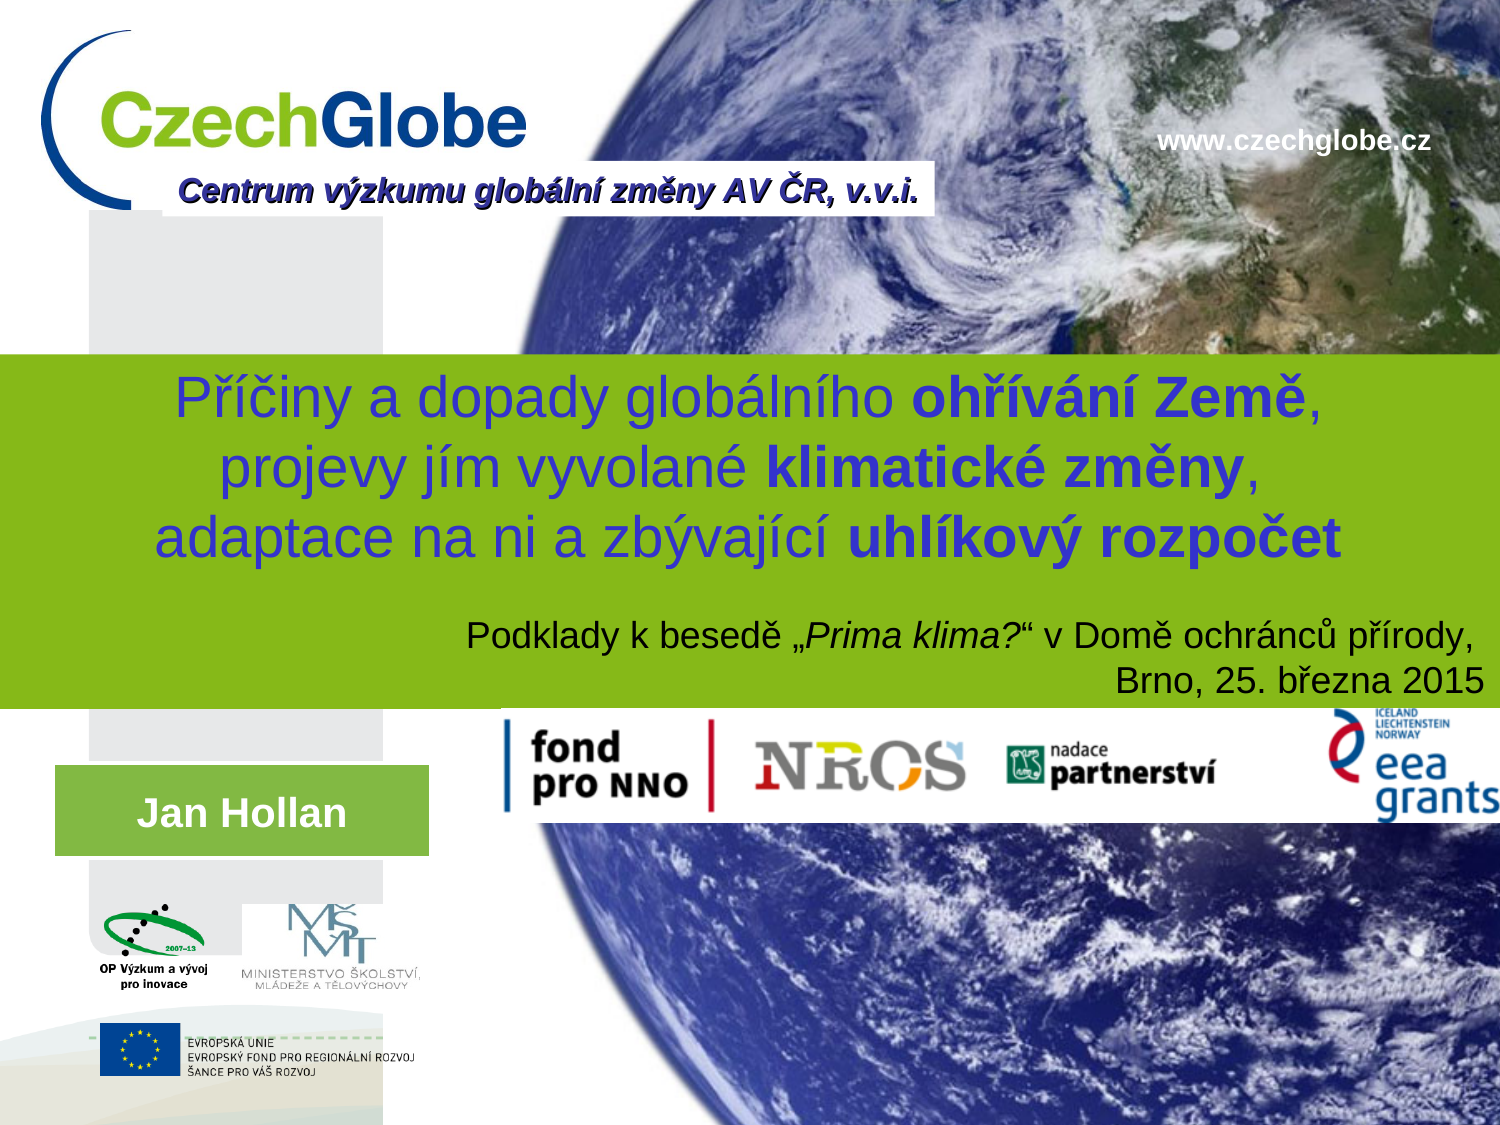

www.czechglobe.cz
Centrum výzkumu globální změny AV ČR, v.v.i.
# Příčiny a dopady globálního ohřívání Země, projevy jím vyvolané klimatické změny, adaptace na ni a zbývající uhlíkový rozpočet
Podklady k besedě „Prima klima?“ v Domě ochránců přírody,
Brno, 25. března 2015
Jan Hollan